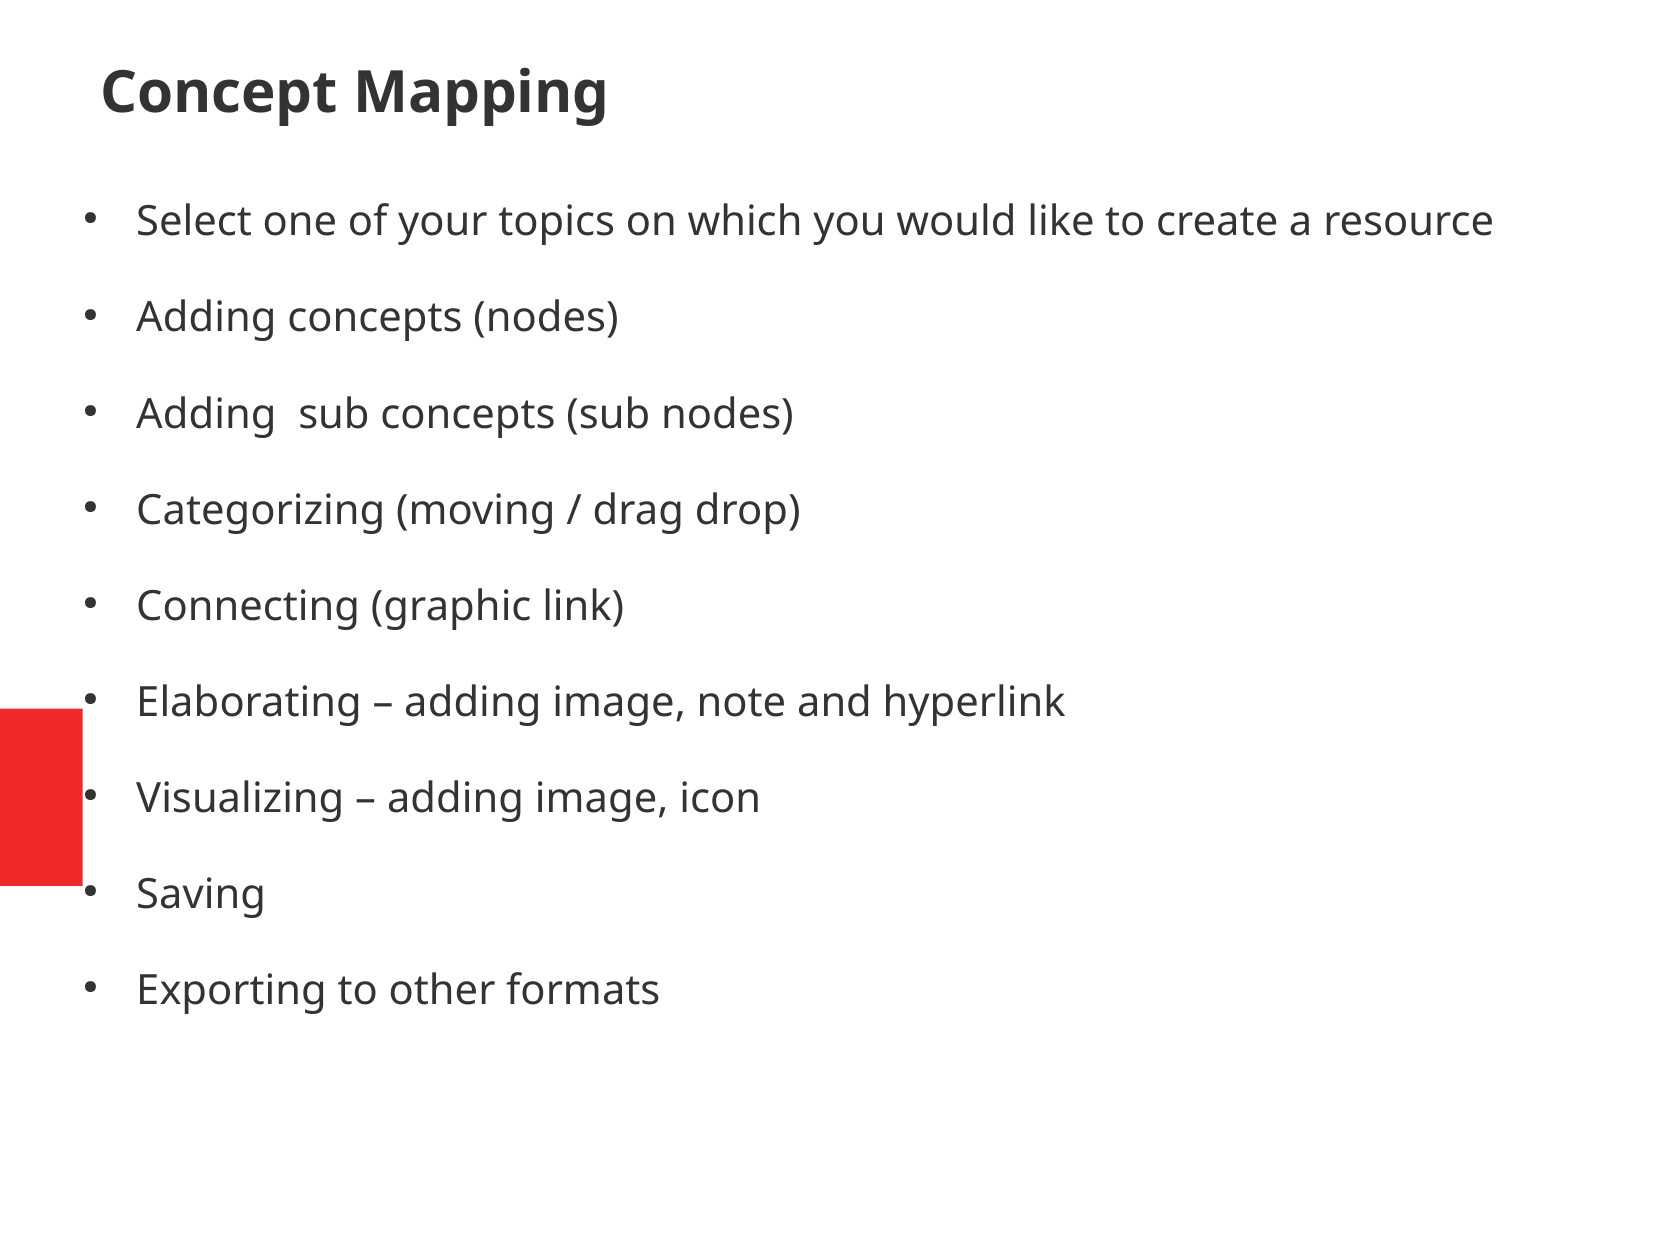

# Concept Mapping
Select one of your topics on which you would like to create a resource
Adding concepts (nodes)
Adding sub concepts (sub nodes)
Categorizing (moving / drag drop)
Connecting (graphic link)
Elaborating – adding image, note and hyperlink
Visualizing – adding image, icon
Saving
Exporting to other formats